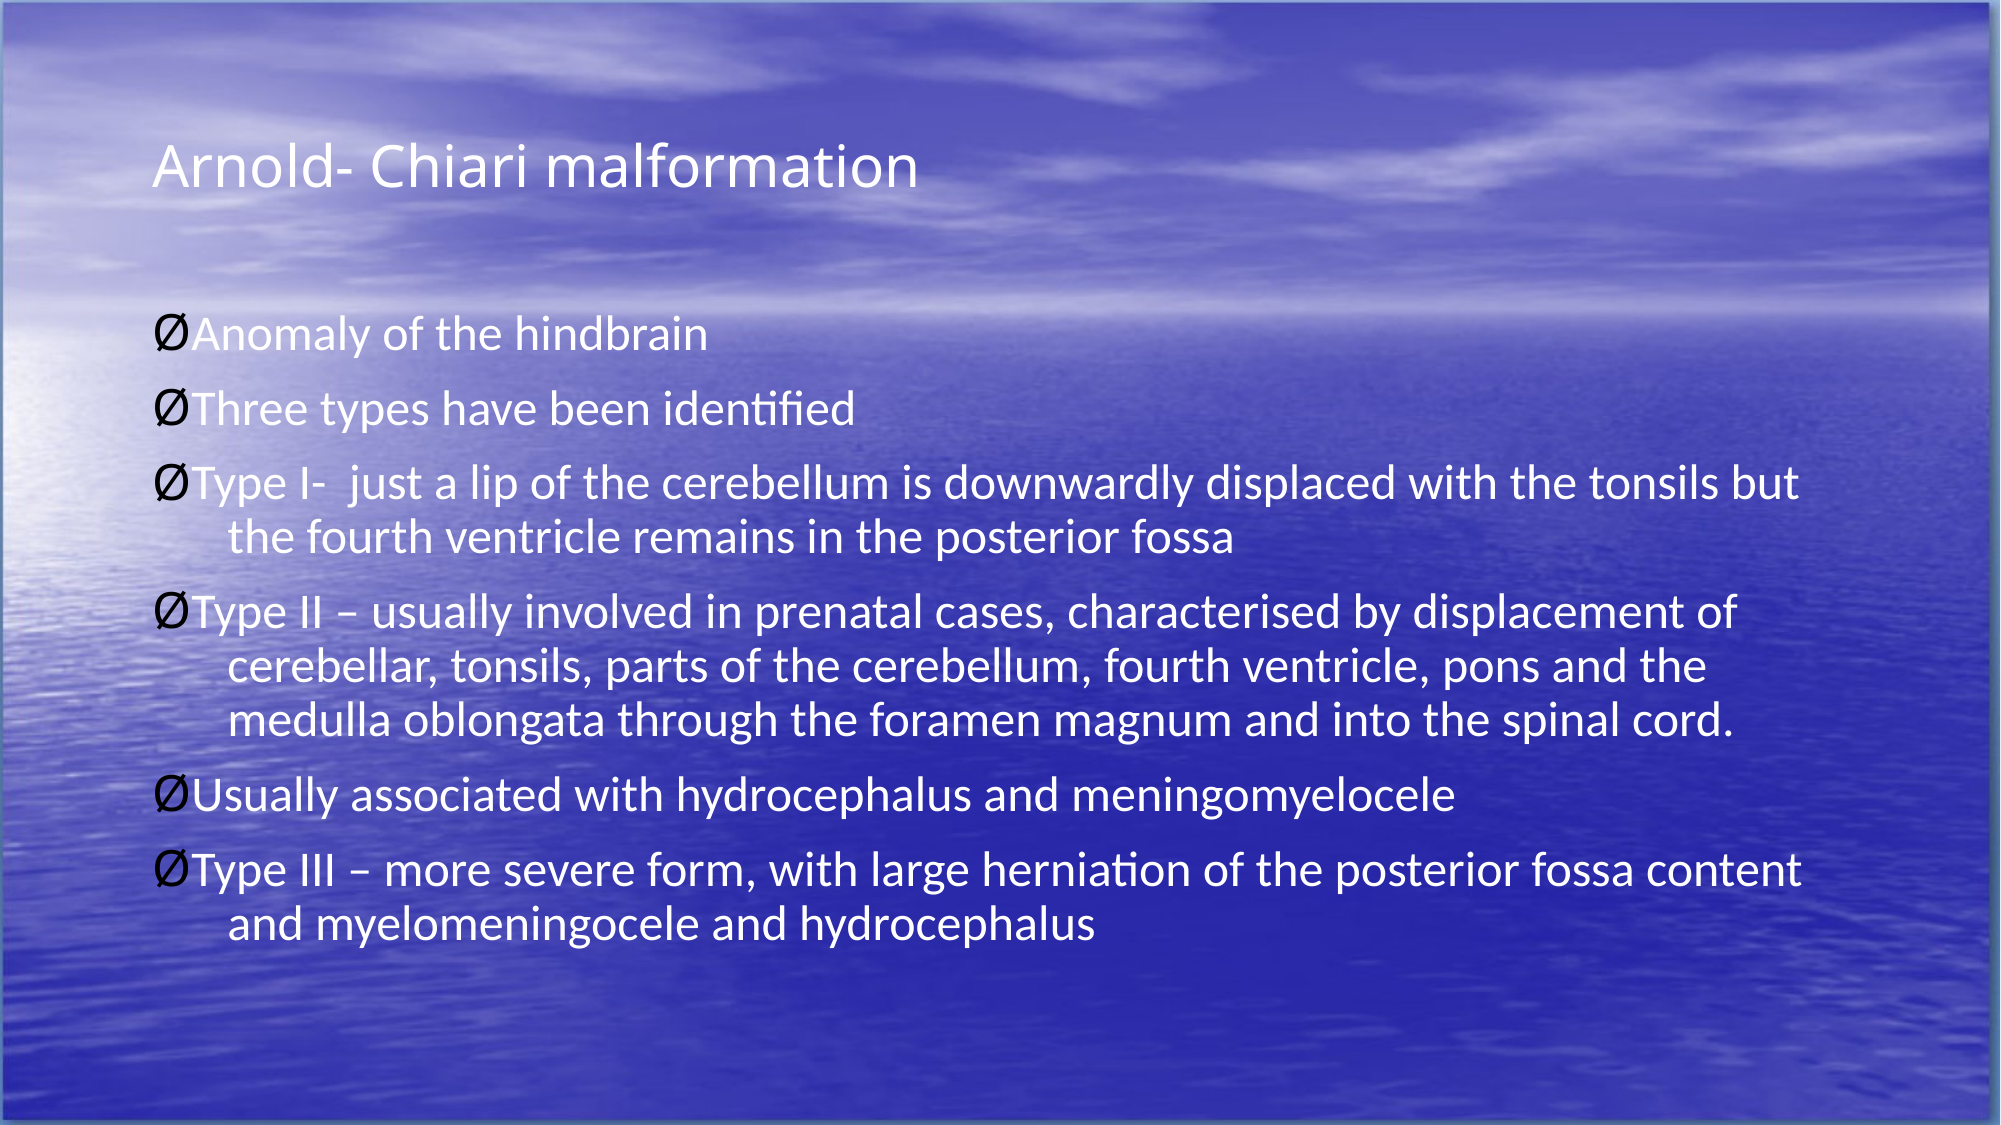

# Arnold- Chiari malformation
Anomaly of the hindbrain
Three types have been identified
Type I- just a lip of the cerebellum is downwardly displaced with the tonsils but the fourth ventricle remains in the posterior fossa
Type II – usually involved in prenatal cases, characterised by displacement of cerebellar, tonsils, parts of the cerebellum, fourth ventricle, pons and the medulla oblongata through the foramen magnum and into the spinal cord.
Usually associated with hydrocephalus and meningomyelocele
Type III – more severe form, with large herniation of the posterior fossa content and myelomeningocele and hydrocephalus